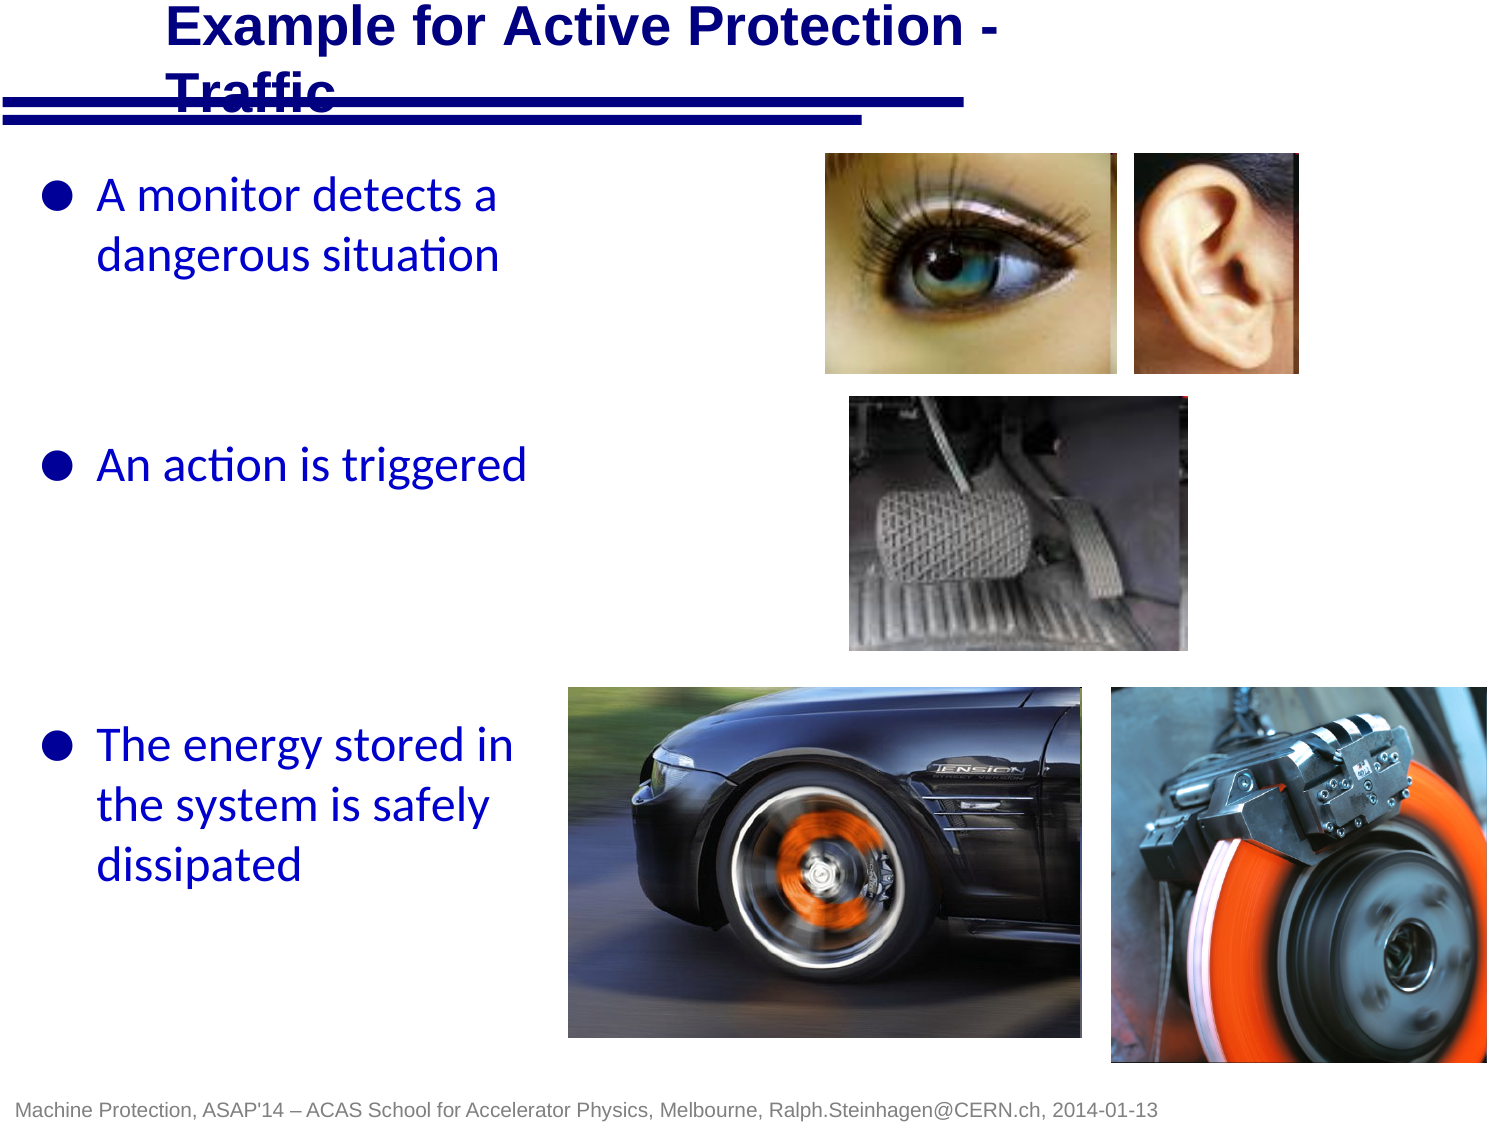

# Example for Active Protection - Traffic
A monitor detects a dangerous situation
An action is triggered
The energy stored in the system is safely dissipated